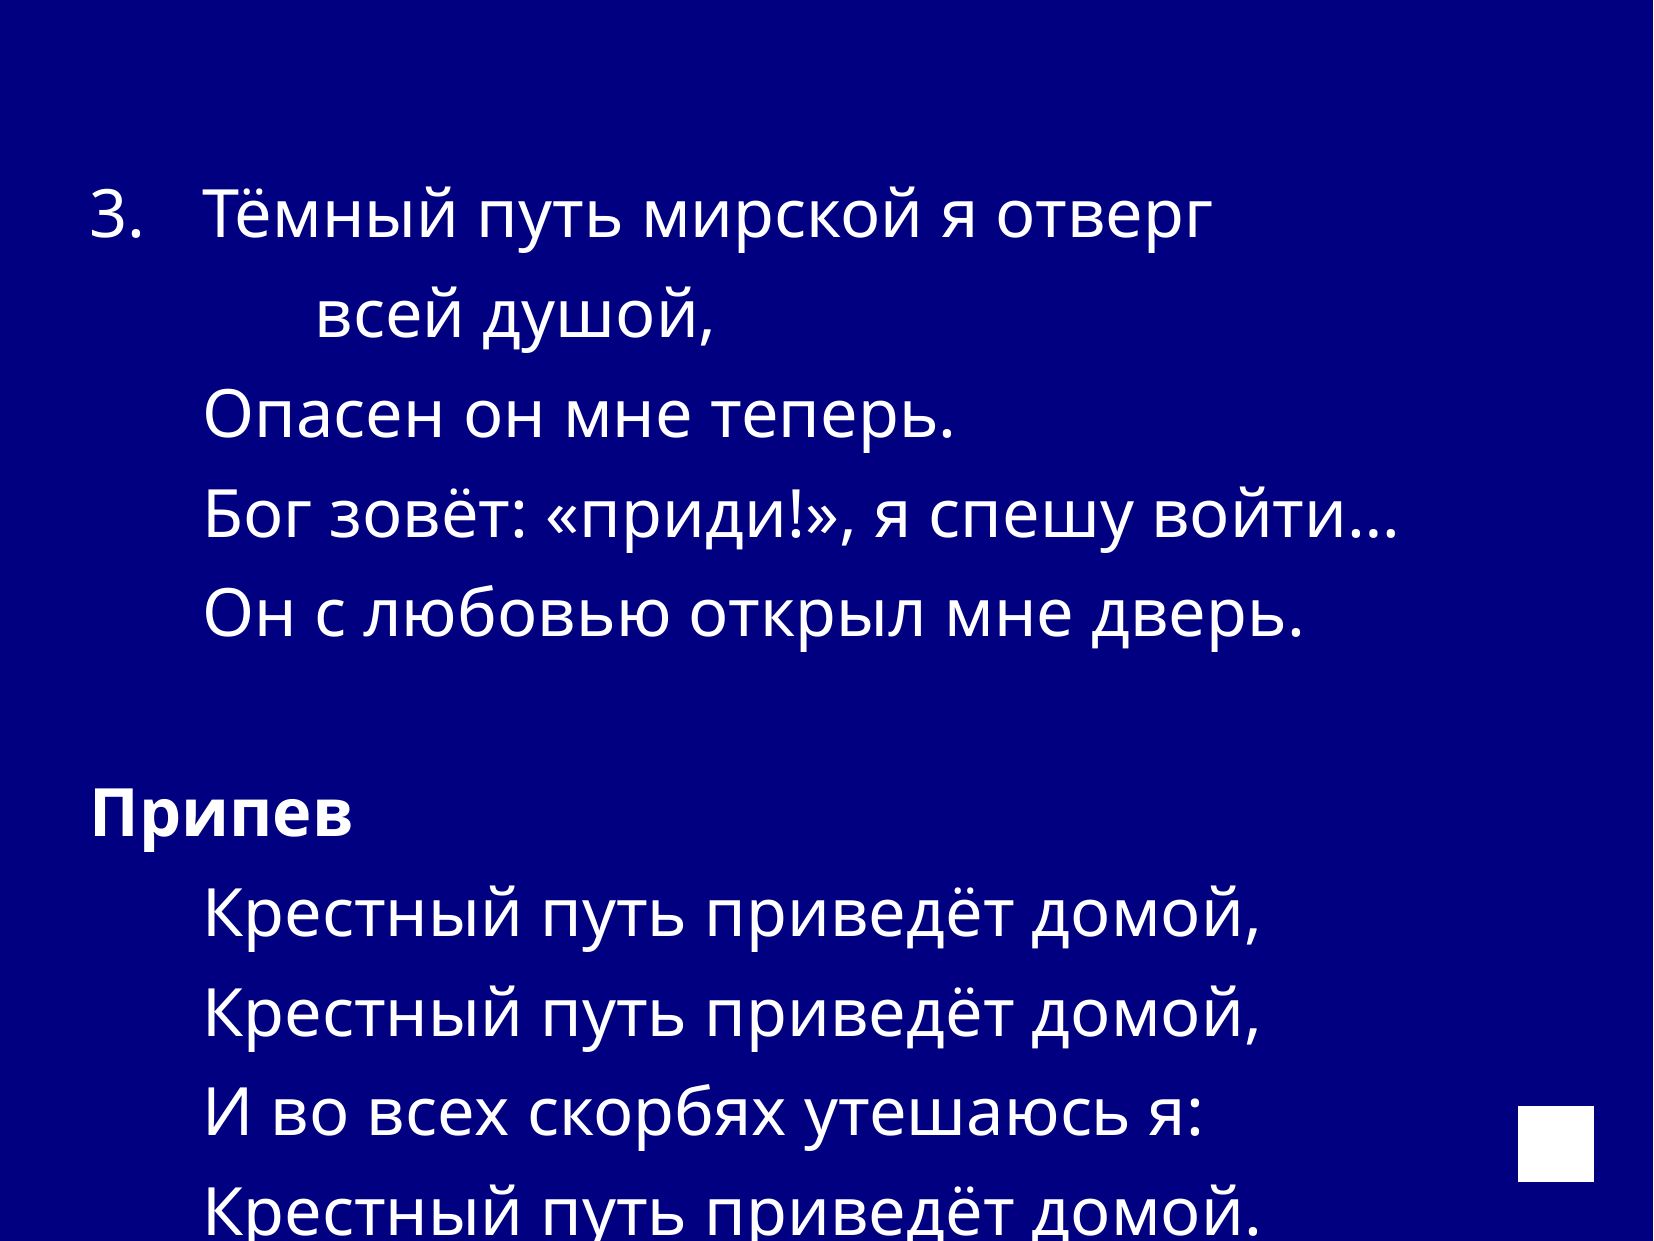

3.	Тёмный путь мирской я отверг
		всей душой,
	Опасен он мне теперь.
	Бог зовёт: «приди!», я спешу войти…
	Он с любовью открыл мне дверь.
Припев
	Крестный путь приведёт домой,
	Крестный путь приведёт домой,
	И во всех скорбях утешаюсь я:
	Крестный путь приведёт домой.